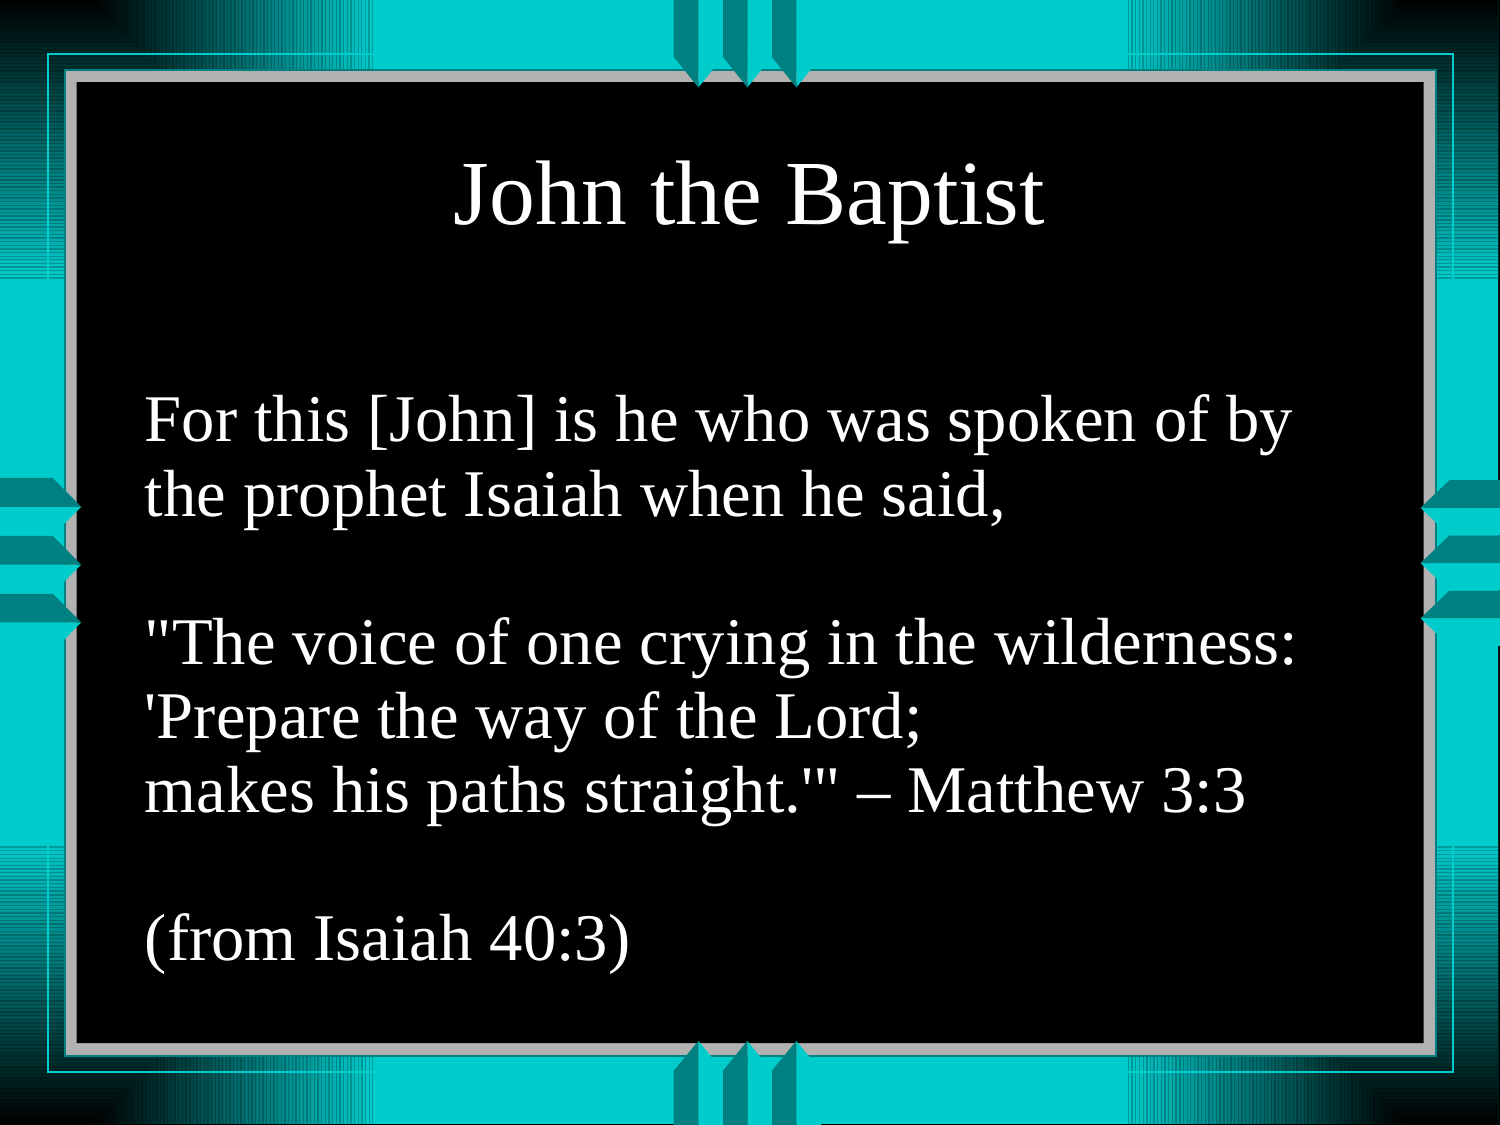

# John the Baptist
For this [John] is he who was spoken of by the prophet Isaiah when he said,
"The voice of one crying in the wilderness:
'Prepare the way of the Lord;
makes his paths straight.'" – Matthew 3:3
(from Isaiah 40:3)